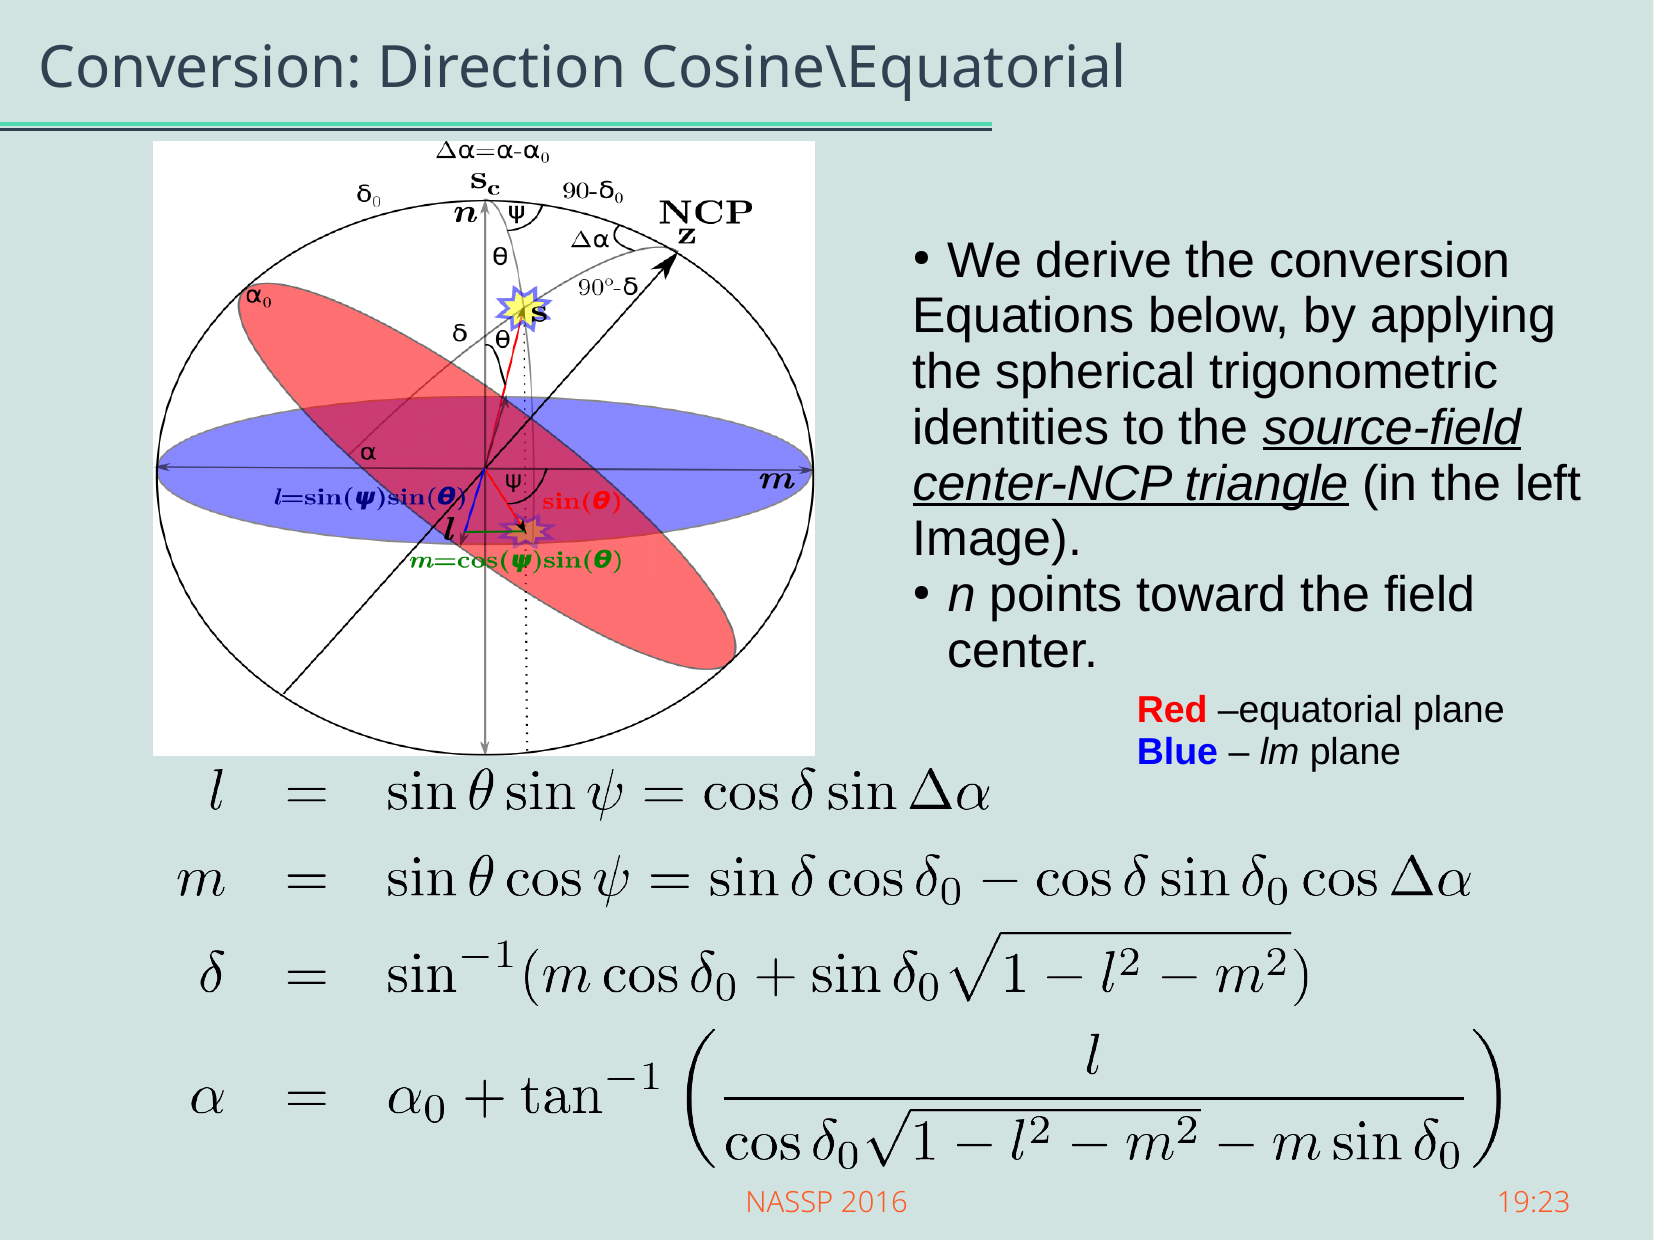

Conversion: Direction Cosine\Equatorial
We derive the conversion
Equations below, by applying
the spherical trigonometric identities to the source-field center-NCP triangle (in the left
Image).
n points toward the field center.
Red –equatorial plane
Blue – lm plane
NASSP 2016
19